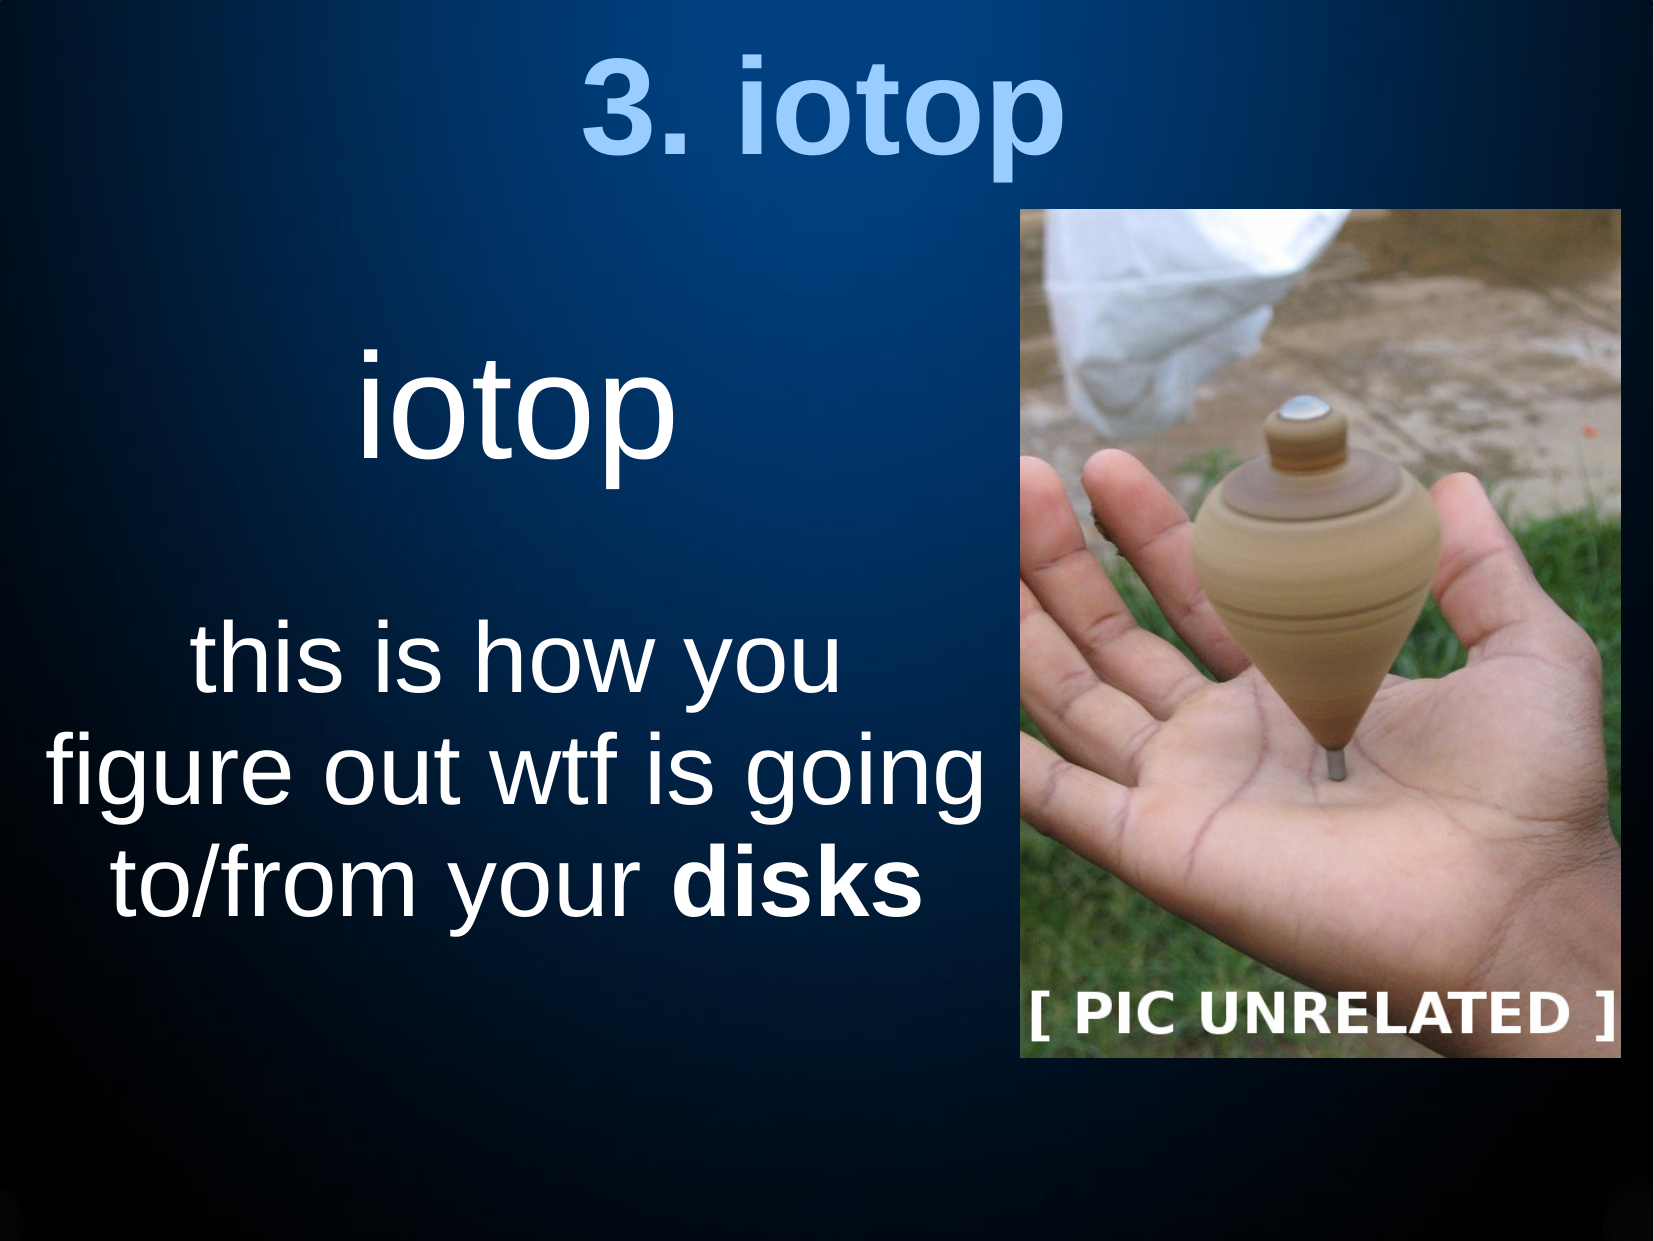

# 3. iotop
iotop
this is how you
figure out wtf is going to/from your disks